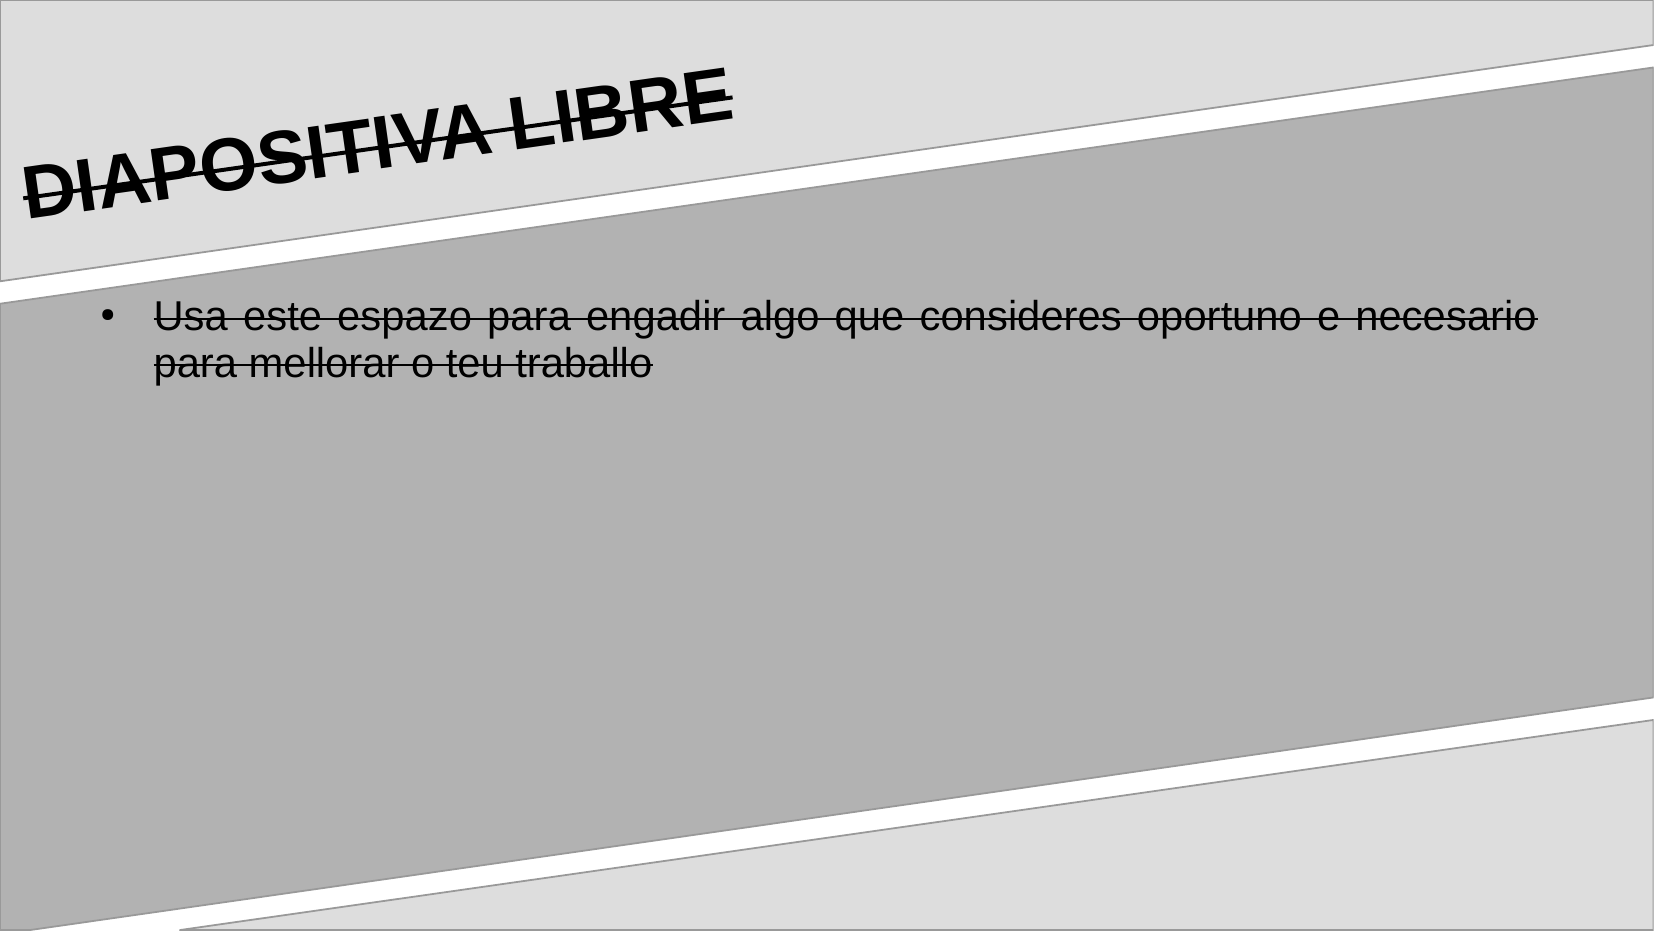

# DIAPOSITIVA LIBRE
Usa este espazo para engadir algo que consideres oportuno e necesario para mellorar o teu traballo
4